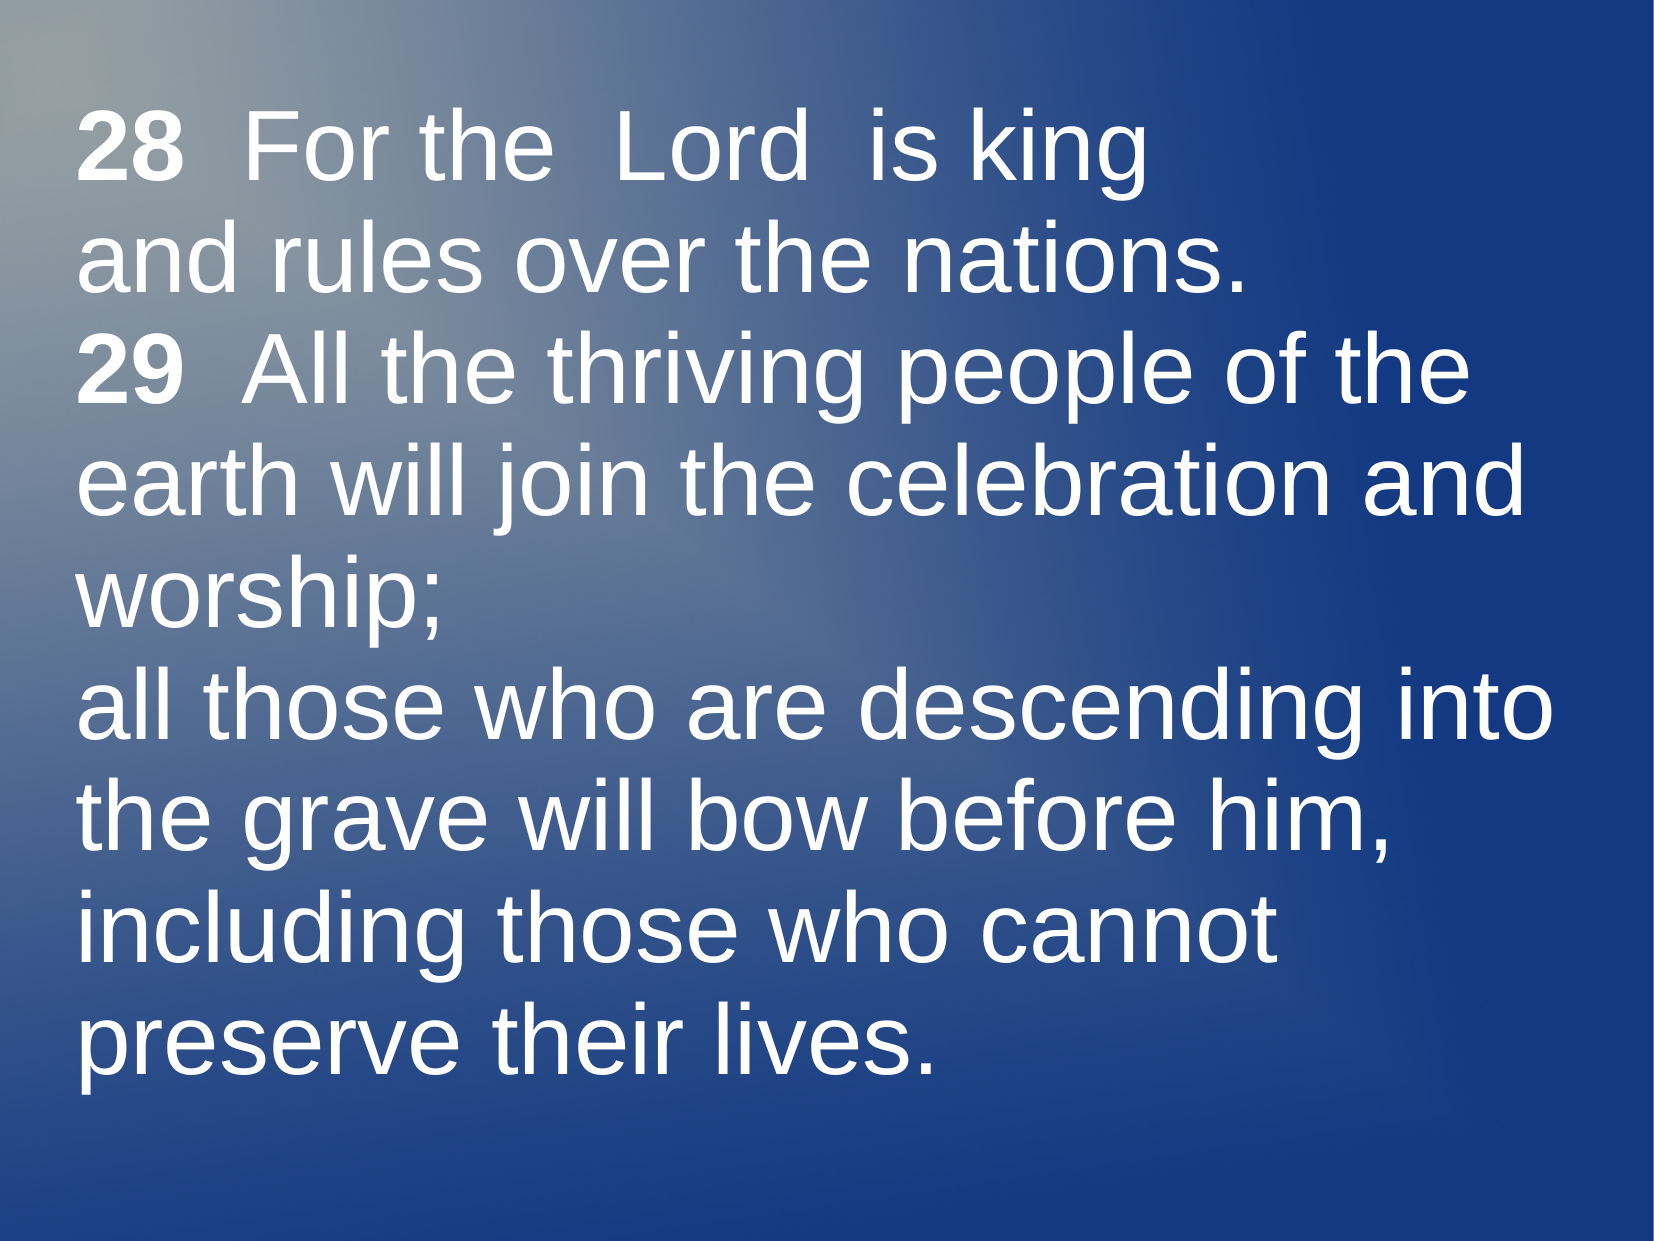

# 28  For the  Lord  is king and rules over the nations. 29  All the thriving people of the earth will join the celebration and worship; all those who are descending into the grave will bow before him, including those who cannot preserve their lives.